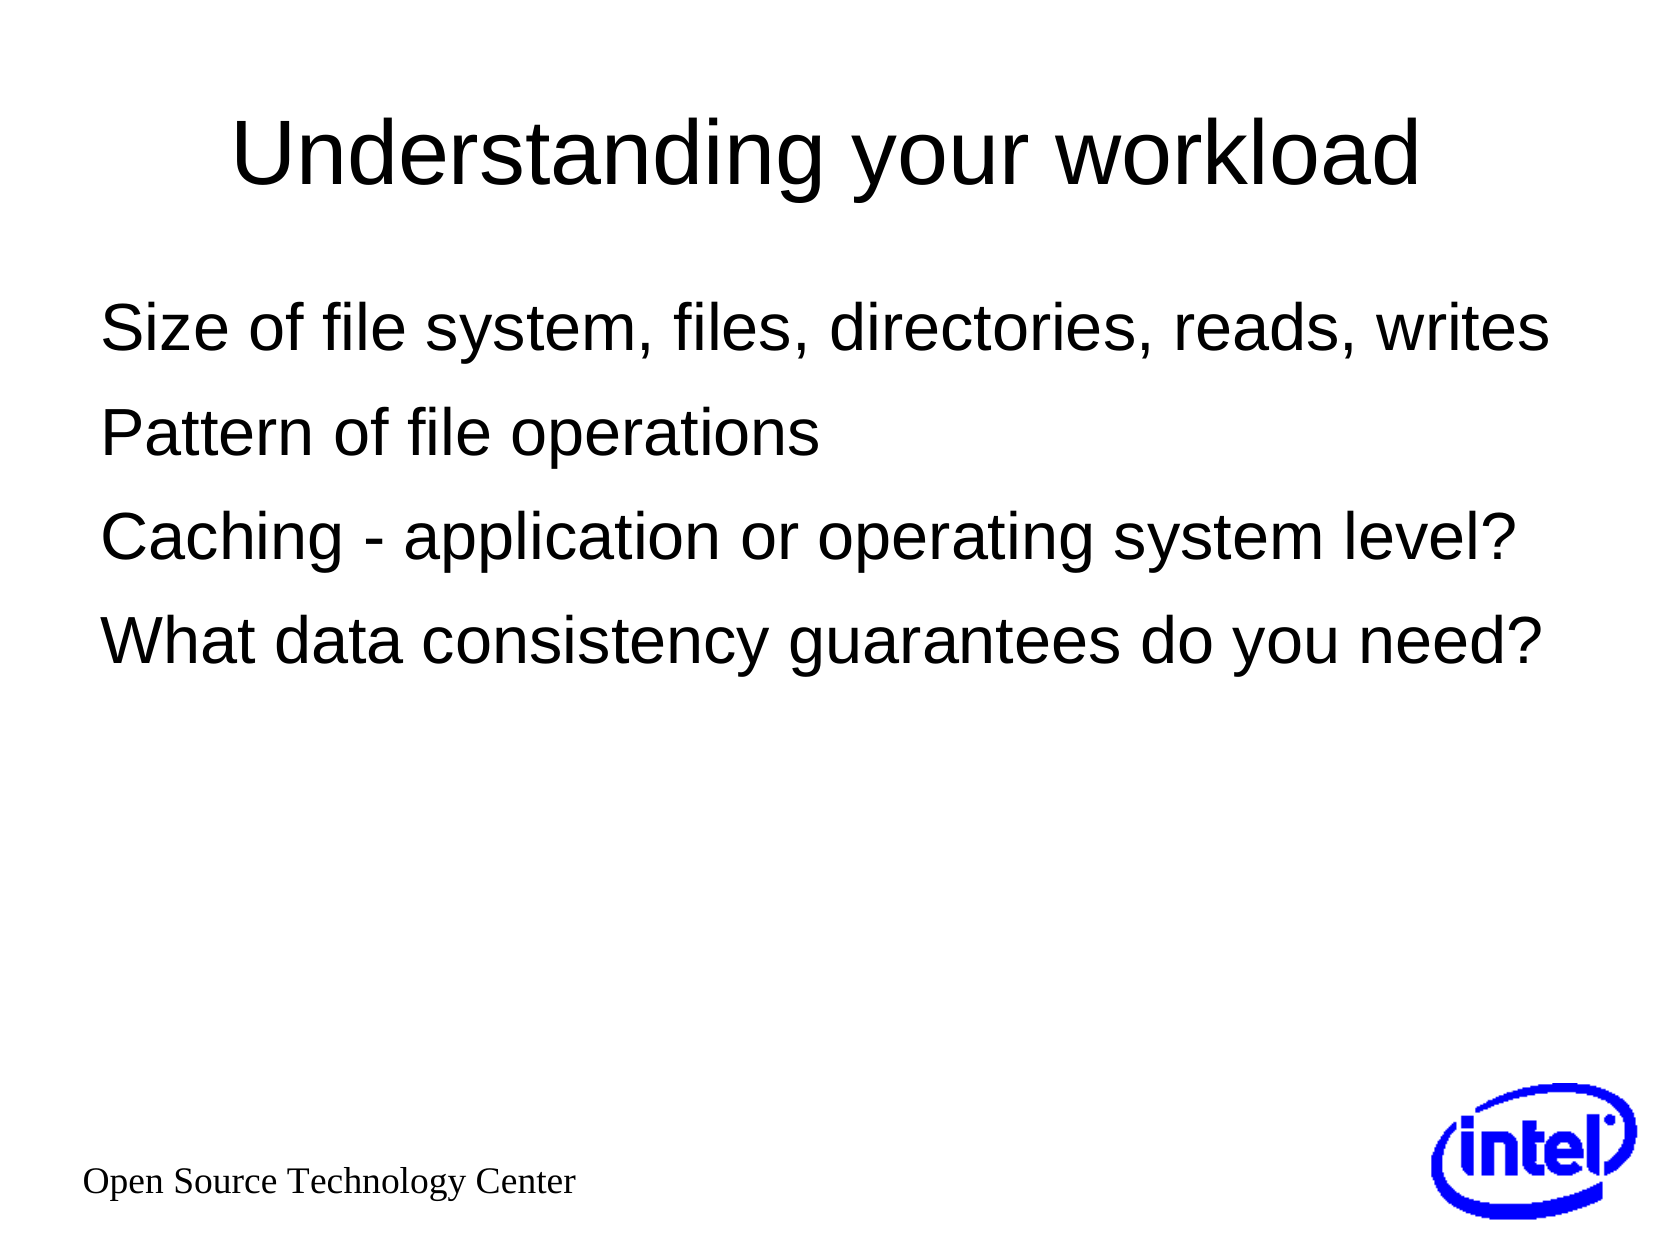

# Understanding your workload
Size of file system, files, directories, reads, writes
Pattern of file operations
Caching - application or operating system level?
What data consistency guarantees do you need?